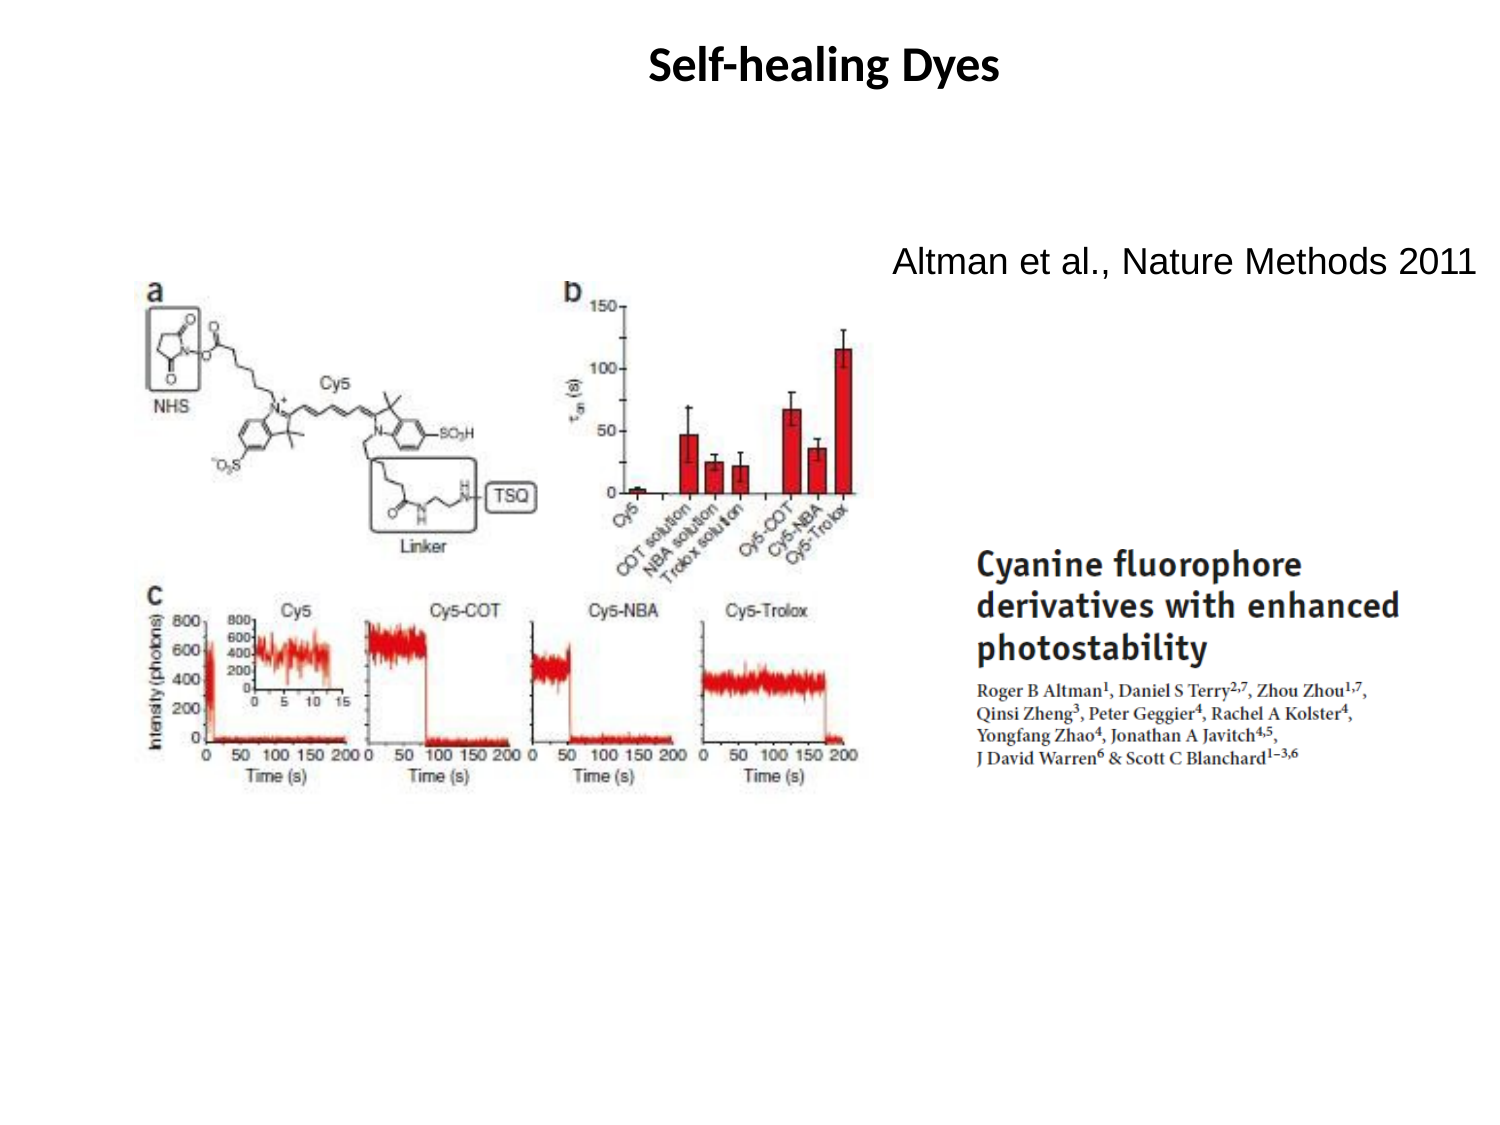

# Self-healing Dyes
Altman et al., Nature Methods 2011